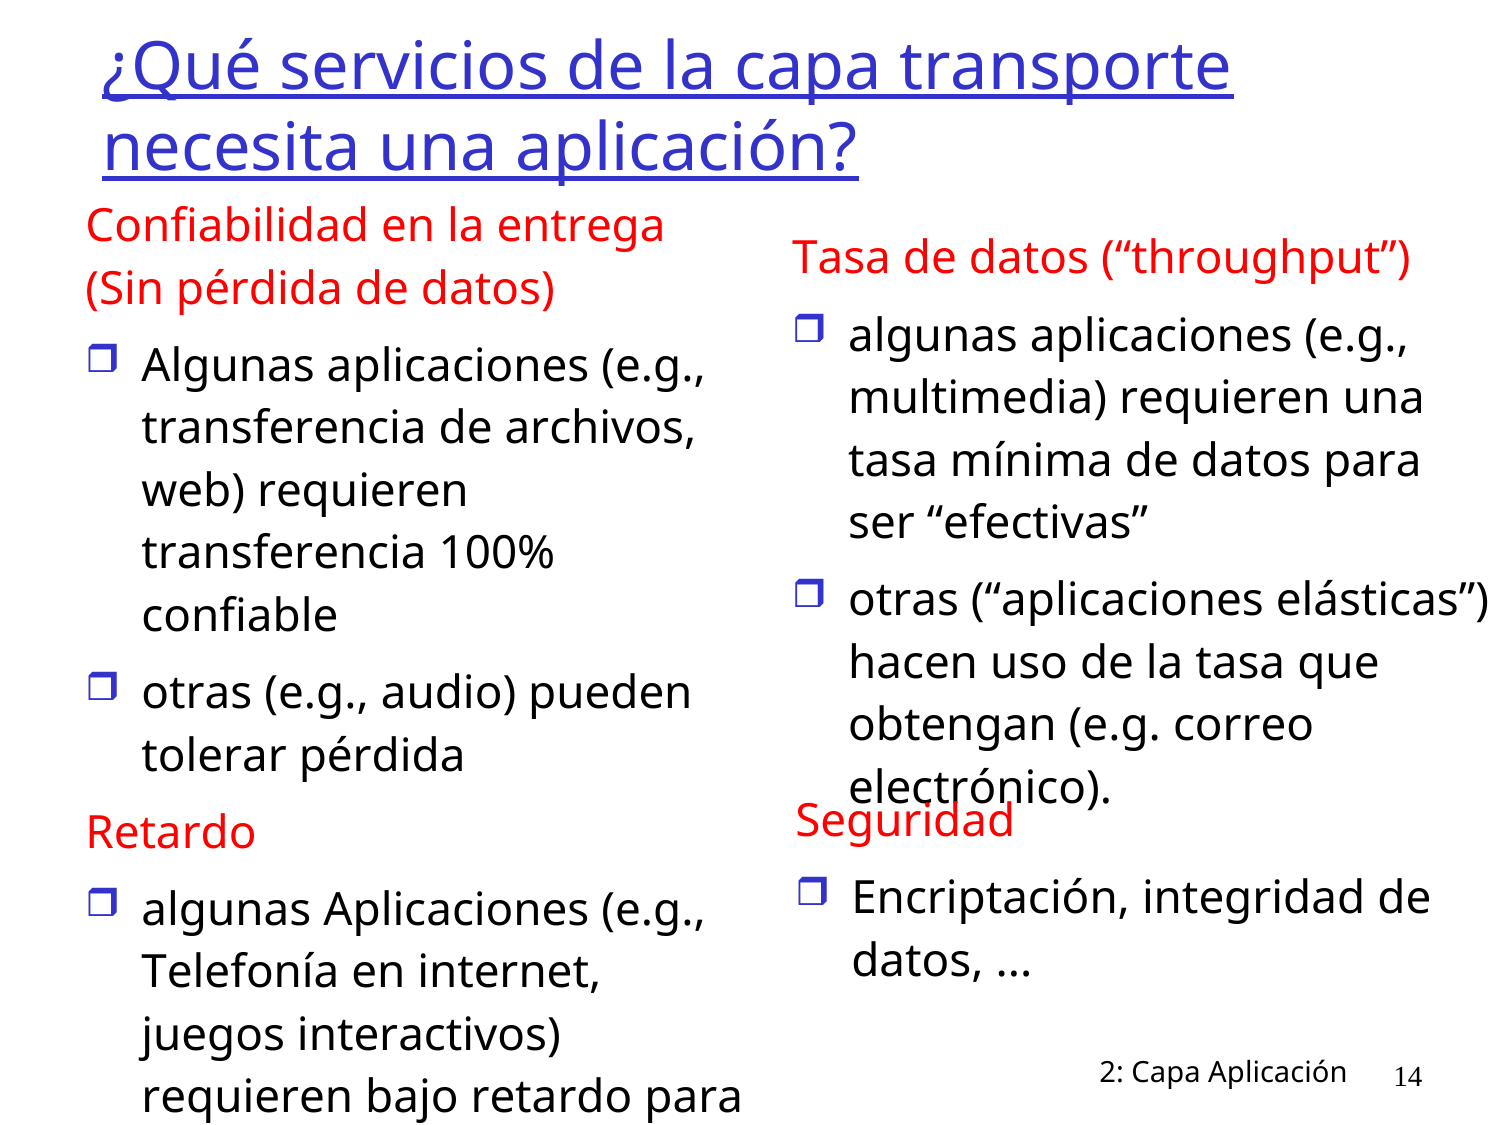

# ¿Qué servicios de la capa transporte necesita una aplicación?
Confiabilidad en la entrega (Sin pérdida de datos)
Algunas aplicaciones (e.g., transferencia de archivos, web) requieren transferencia 100% confiable
otras (e.g., audio) pueden tolerar pérdida
Retardo
algunas Aplicaciones (e.g., Telefonía en internet, juegos interactivos) requieren bajo retardo para ser “efectivas”
Tasa de datos (“throughput”)
algunas aplicaciones (e.g., multimedia) requieren una tasa mínima de datos para ser “efectivas”
otras (“aplicaciones elásticas”) hacen uso de la tasa que obtengan (e.g. correo electrónico).
Seguridad
Encriptación, integridad de datos, ...